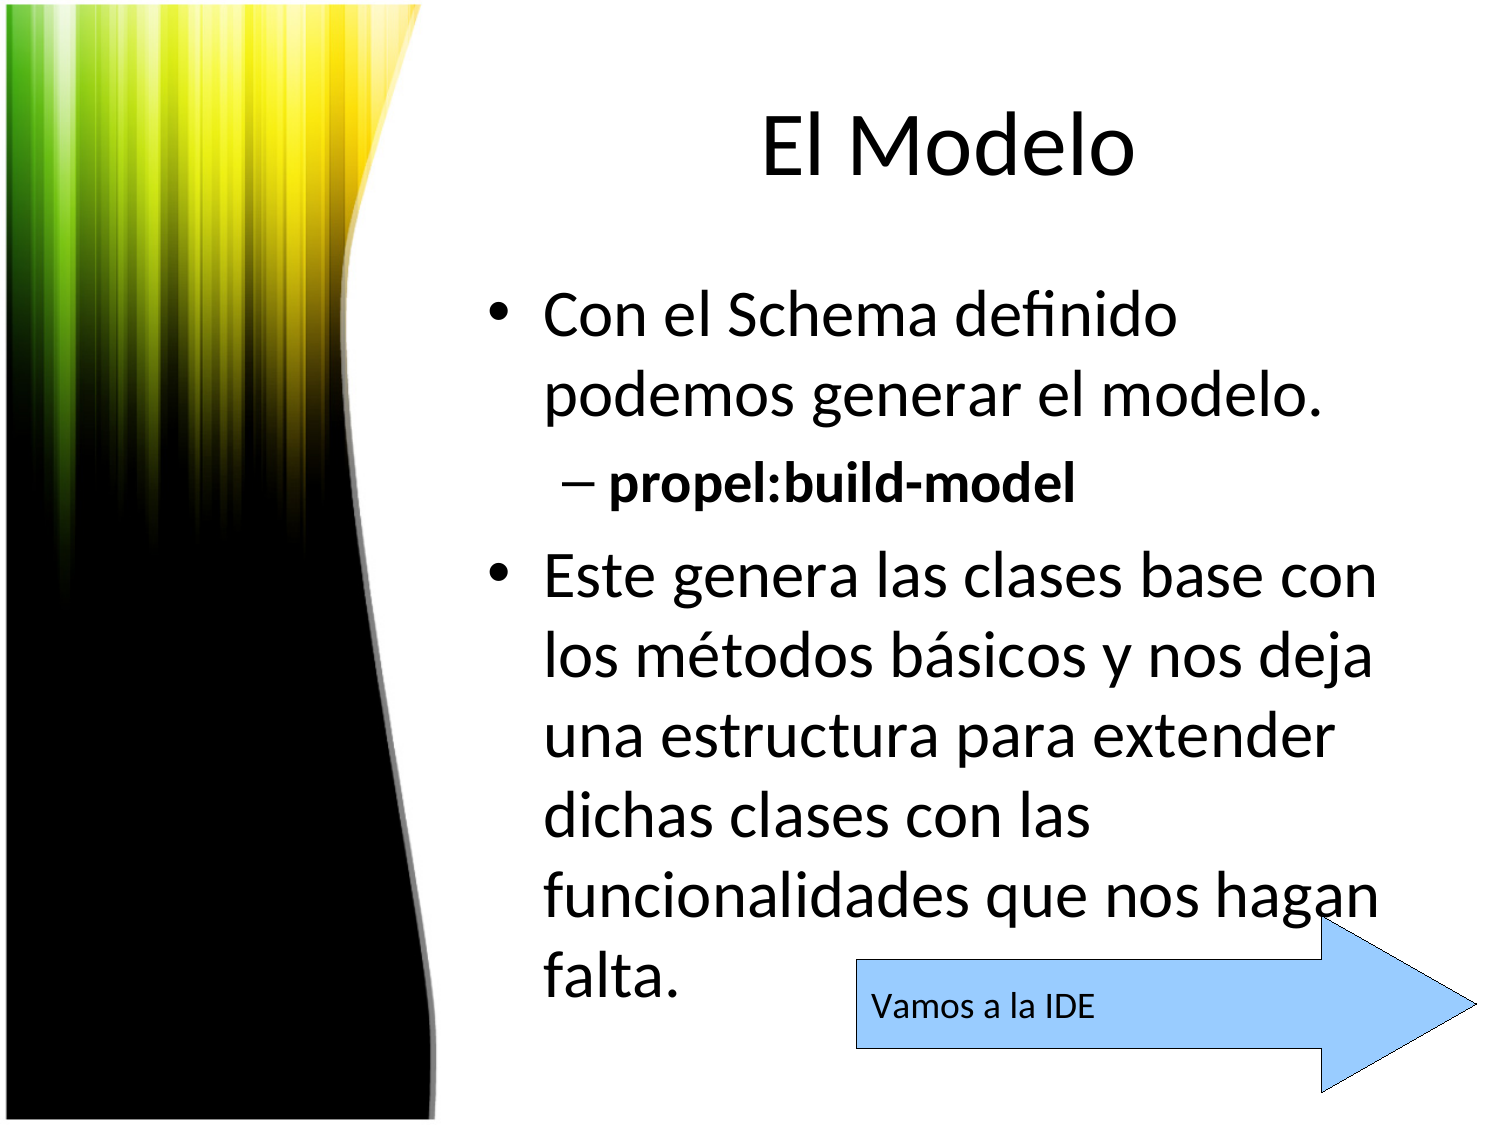

# El Modelo
Con el Schema definido podemos generar el modelo.
propel:build-model
Este genera las clases base con los métodos básicos y nos deja una estructura para extender dichas clases con las funcionalidades que nos hagan falta.
Vamos a la IDE